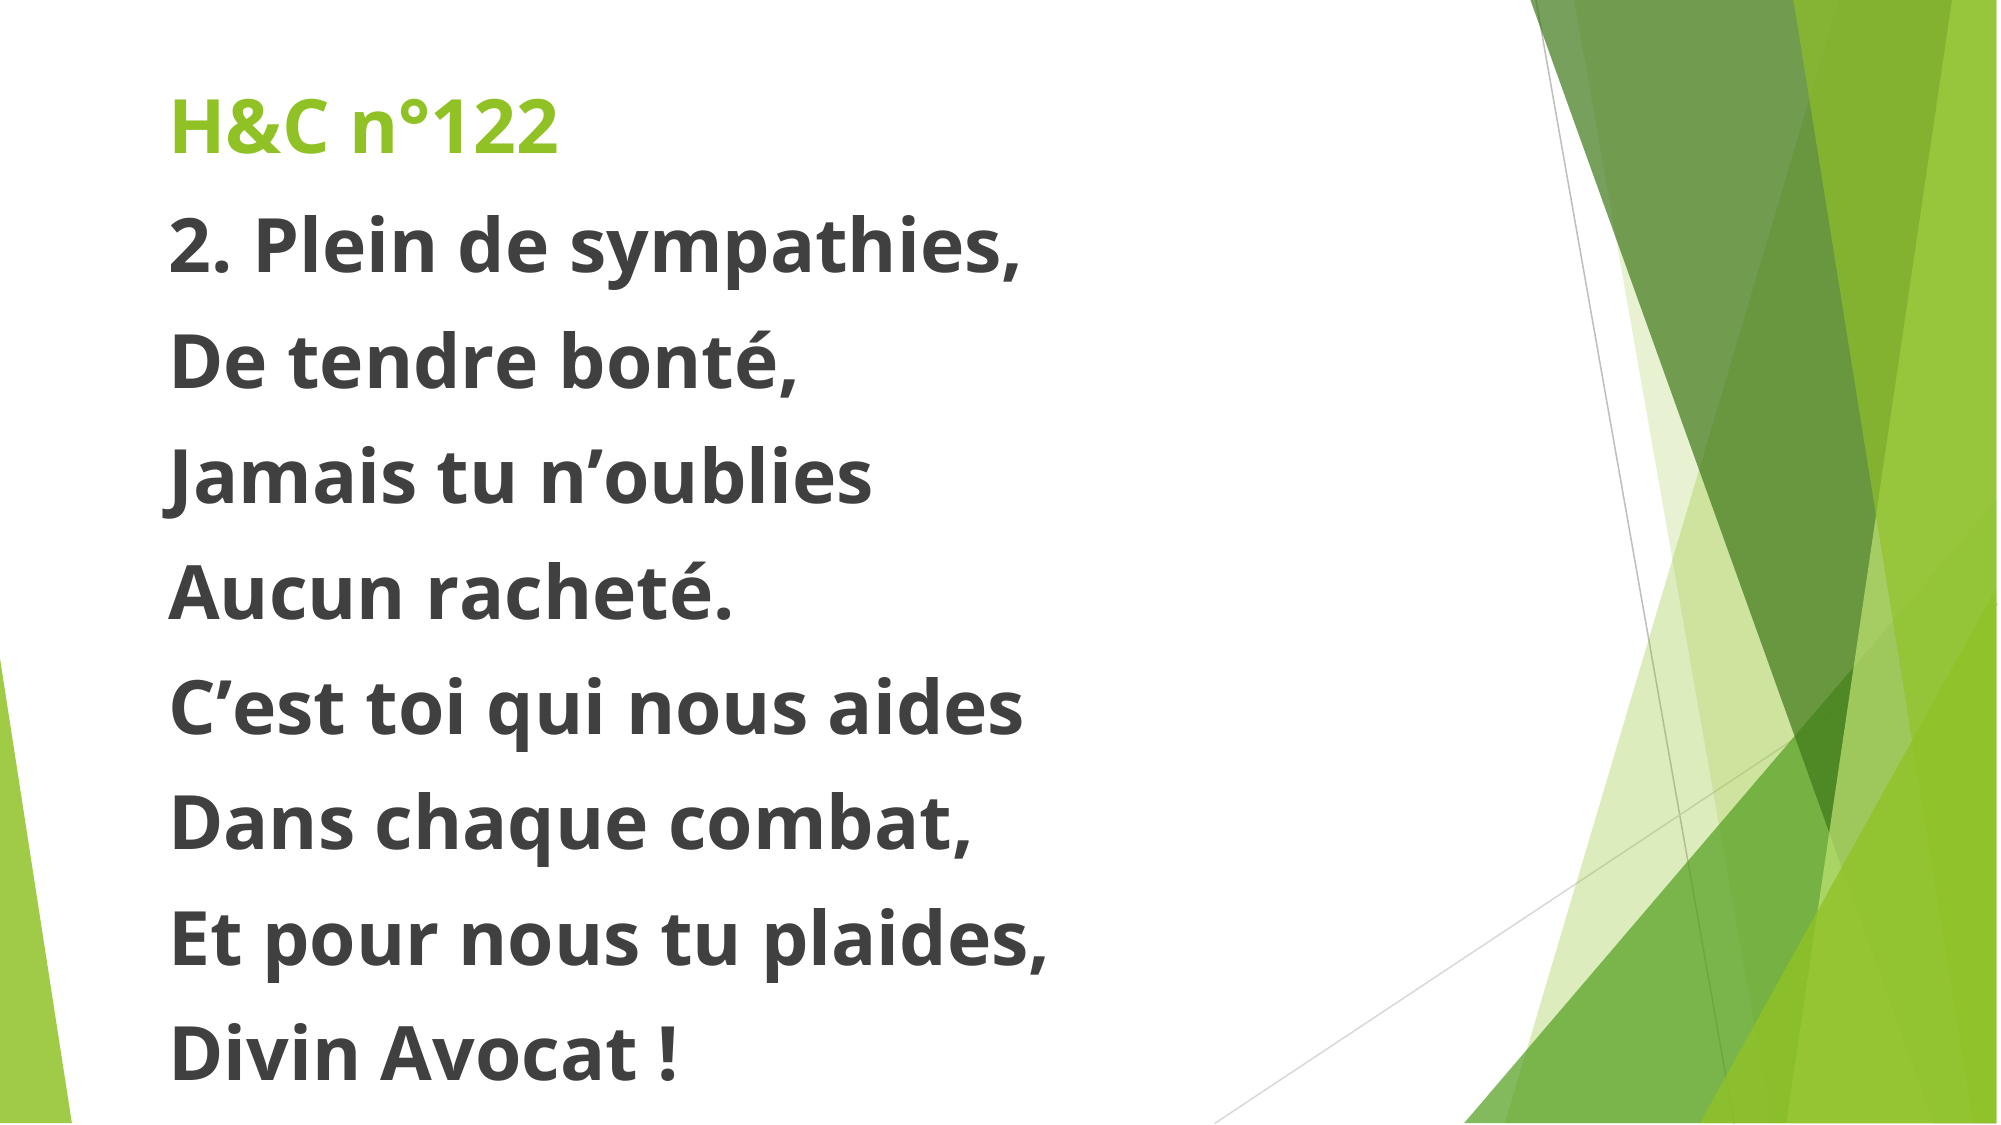

H&C n°122
2. Plein de sympathies,
De tendre bonté,
Jamais tu n’oublies
Aucun racheté.
C’est toi qui nous aides
Dans chaque combat,
Et pour nous tu plaides,
Divin Avocat !